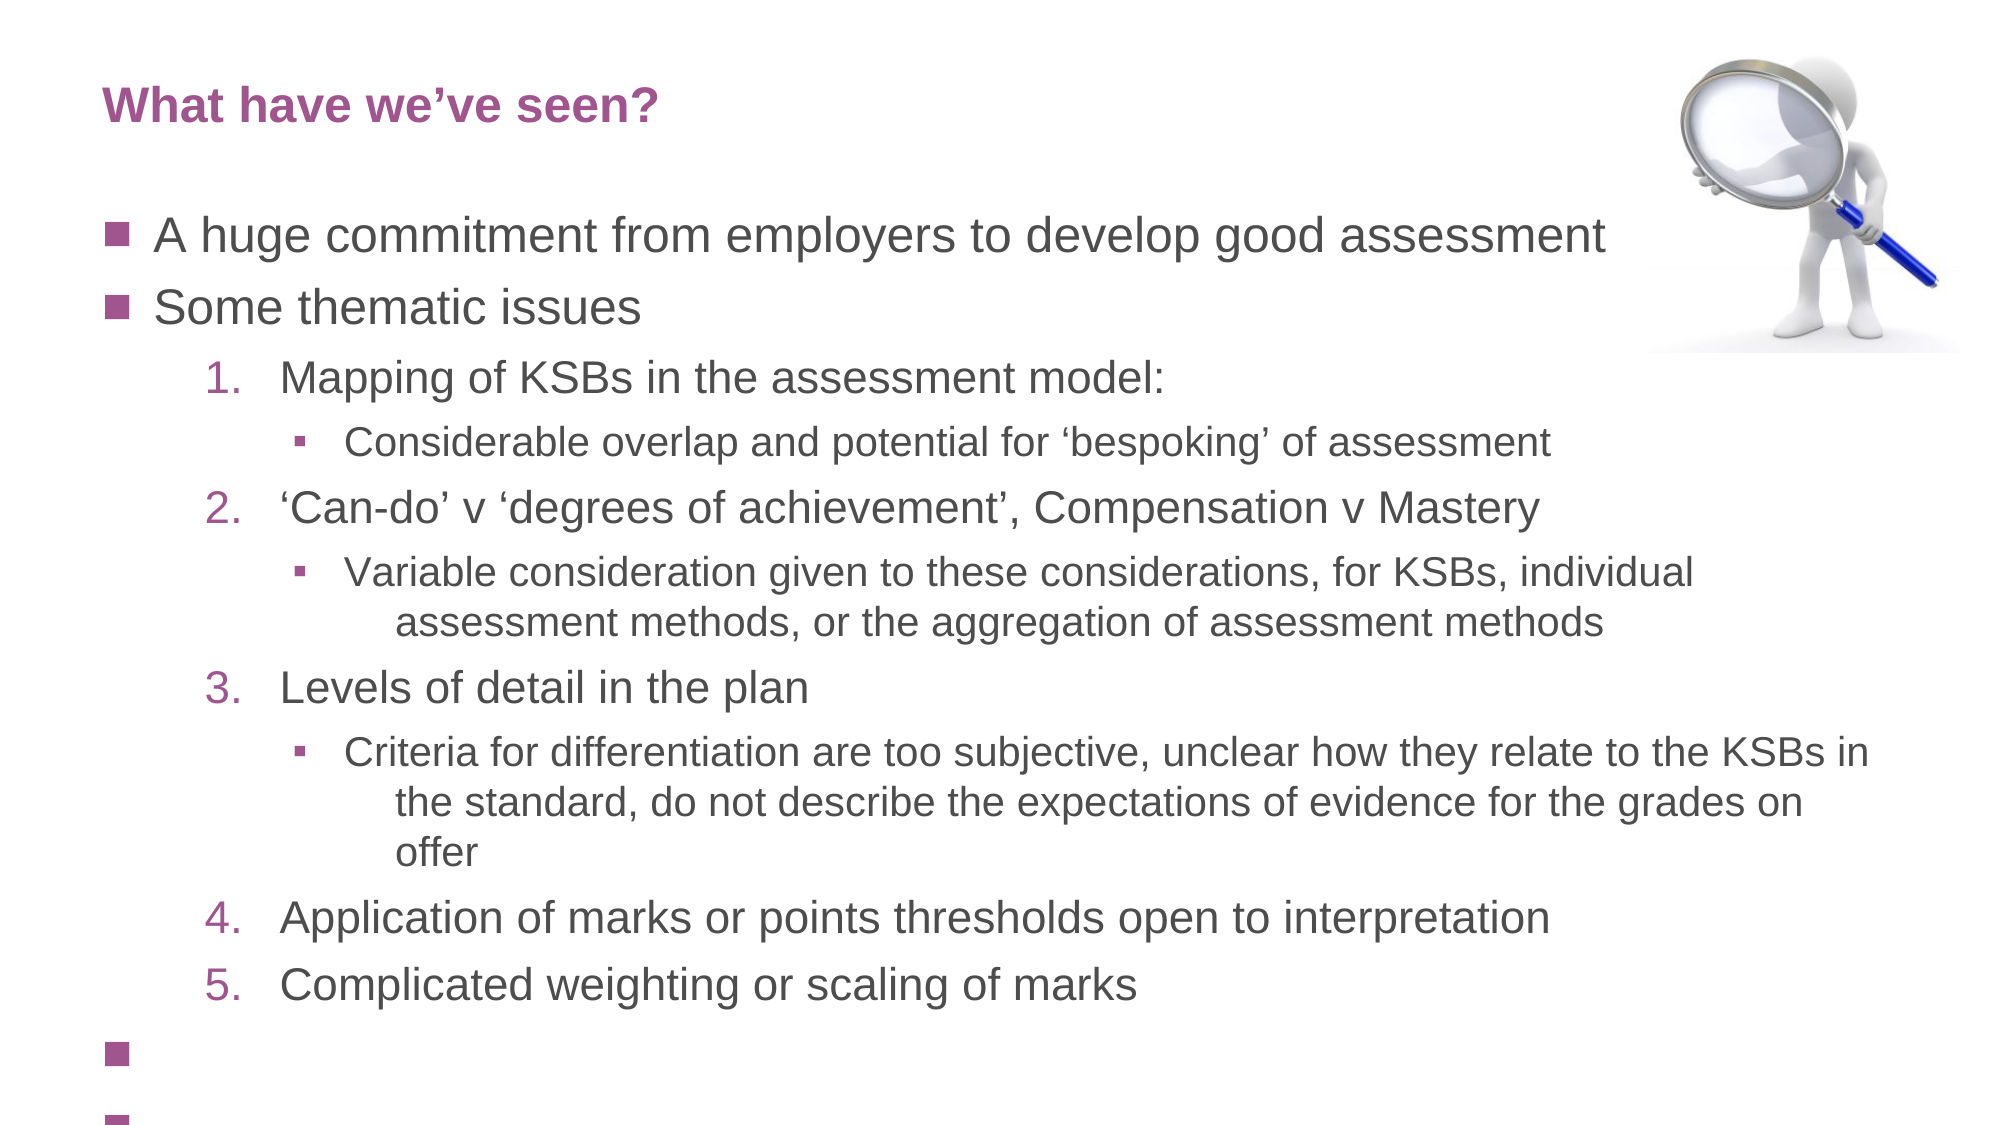

# What have we’ve seen?
A huge commitment from employers to develop good assessment
Some thematic issues
Mapping of KSBs in the assessment model:
Considerable overlap and potential for ‘bespoking’ of assessment
‘Can-do’ v ‘degrees of achievement’, Compensation v Mastery
Variable consideration given to these considerations, for KSBs, individual assessment methods, or the aggregation of assessment methods
Levels of detail in the plan
Criteria for differentiation are too subjective, unclear how they relate to the KSBs in the standard, do not describe the expectations of evidence for the grades on offer
Application of marks or points thresholds open to interpretation
Complicated weighting or scaling of marks